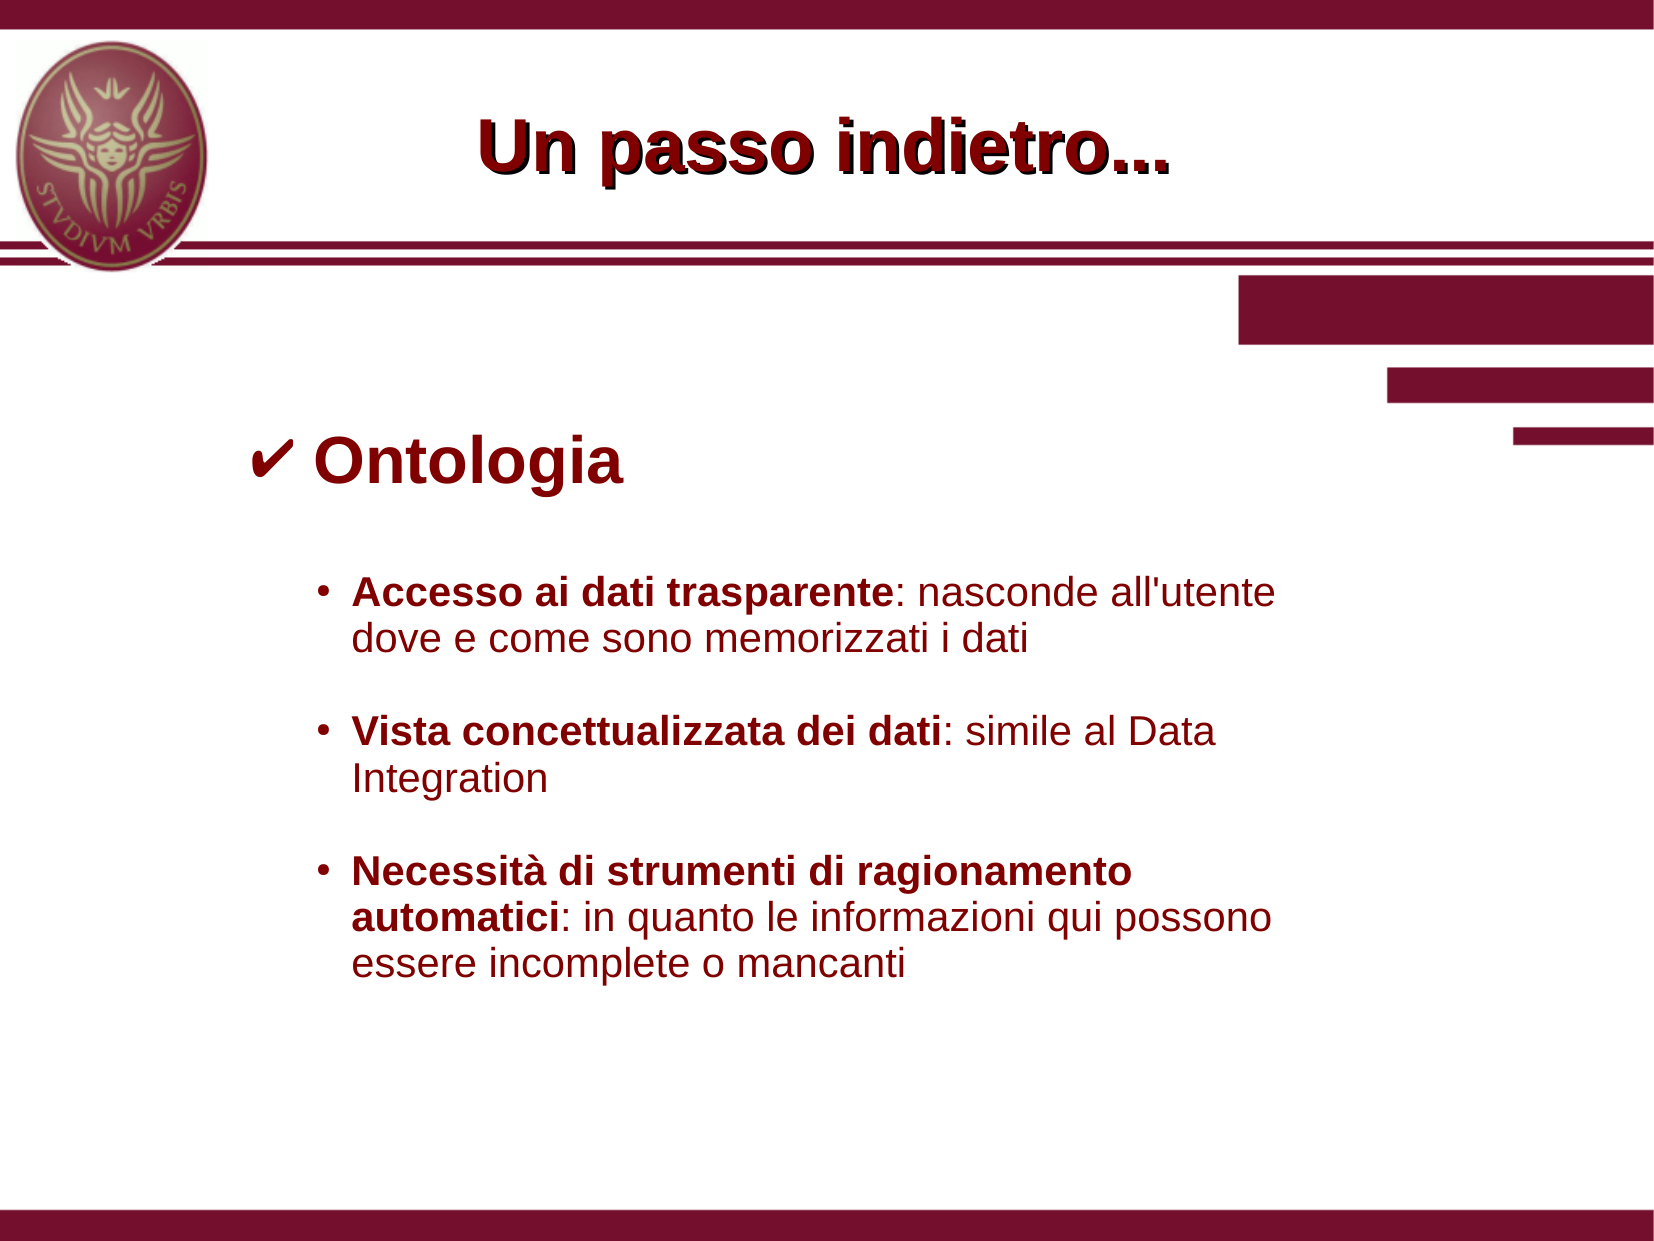

Un passo indietro...
 Ontologia
Accesso ai dati trasparente: nasconde all'utente dove e come sono memorizzati i dati
Vista concettualizzata dei dati: simile al Data Integration
Necessità di strumenti di ragionamento automatici: in quanto le informazioni qui possono essere incomplete o mancanti